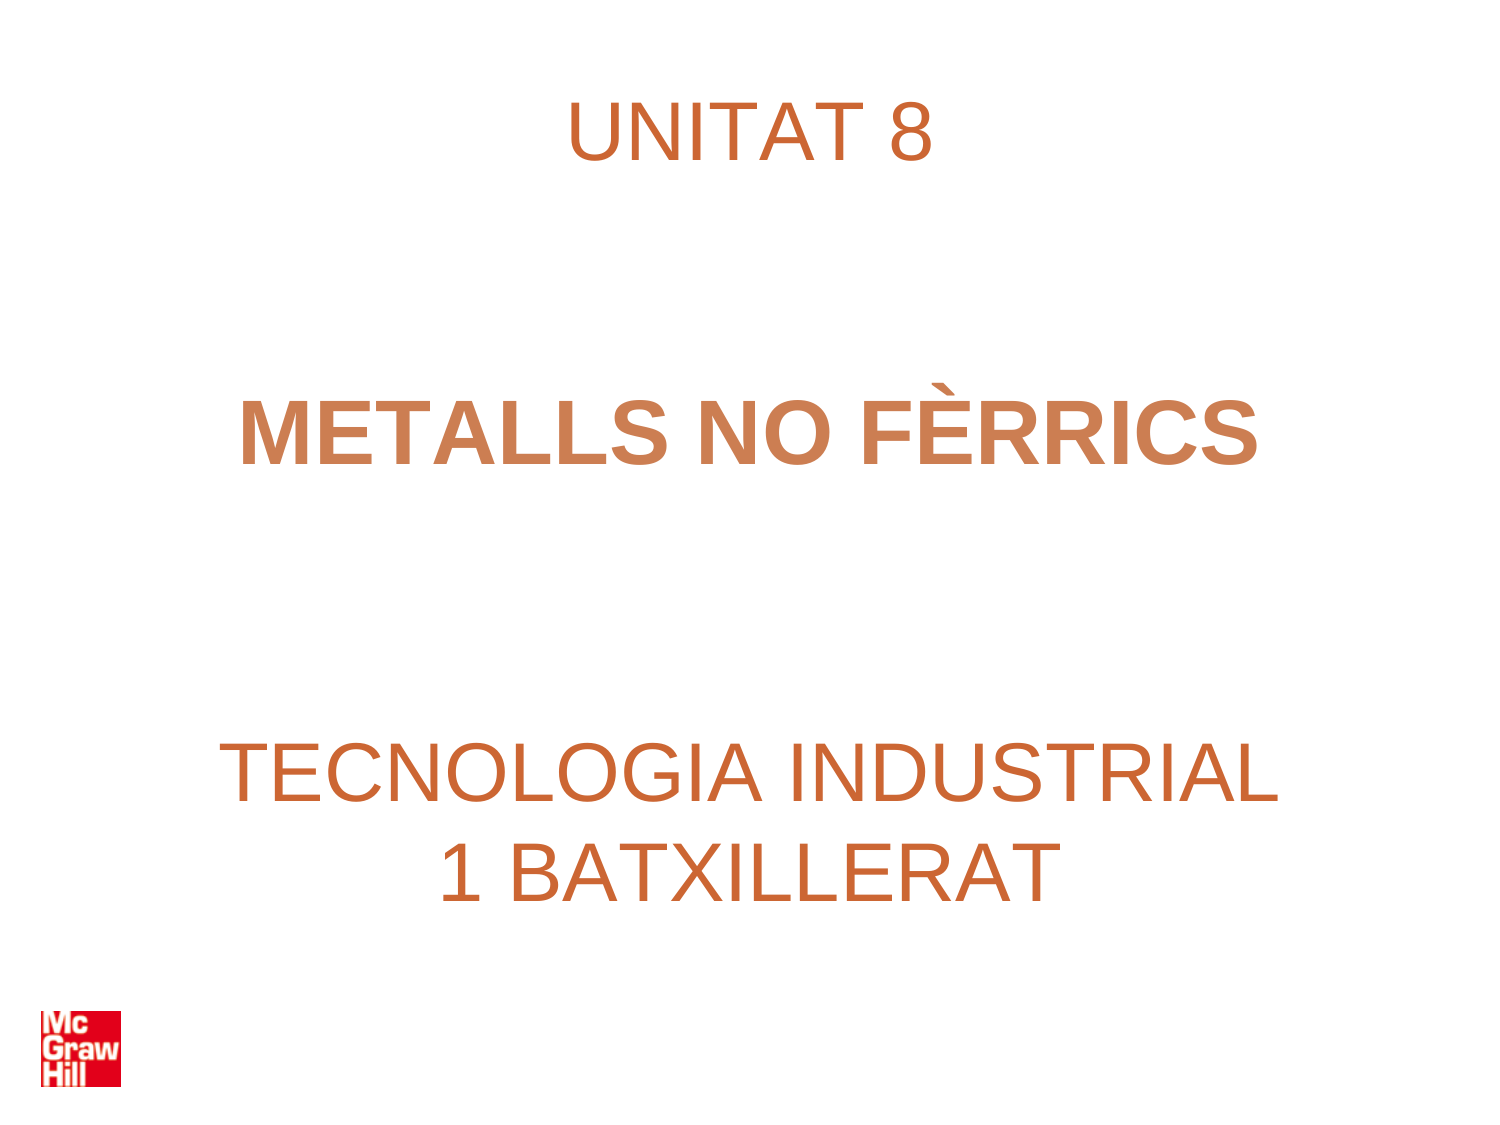

UNITAT 8
METALLS NO FÈRRICS
TECNOLOGIA INDUSTRIAL
1 BATXILLERAT